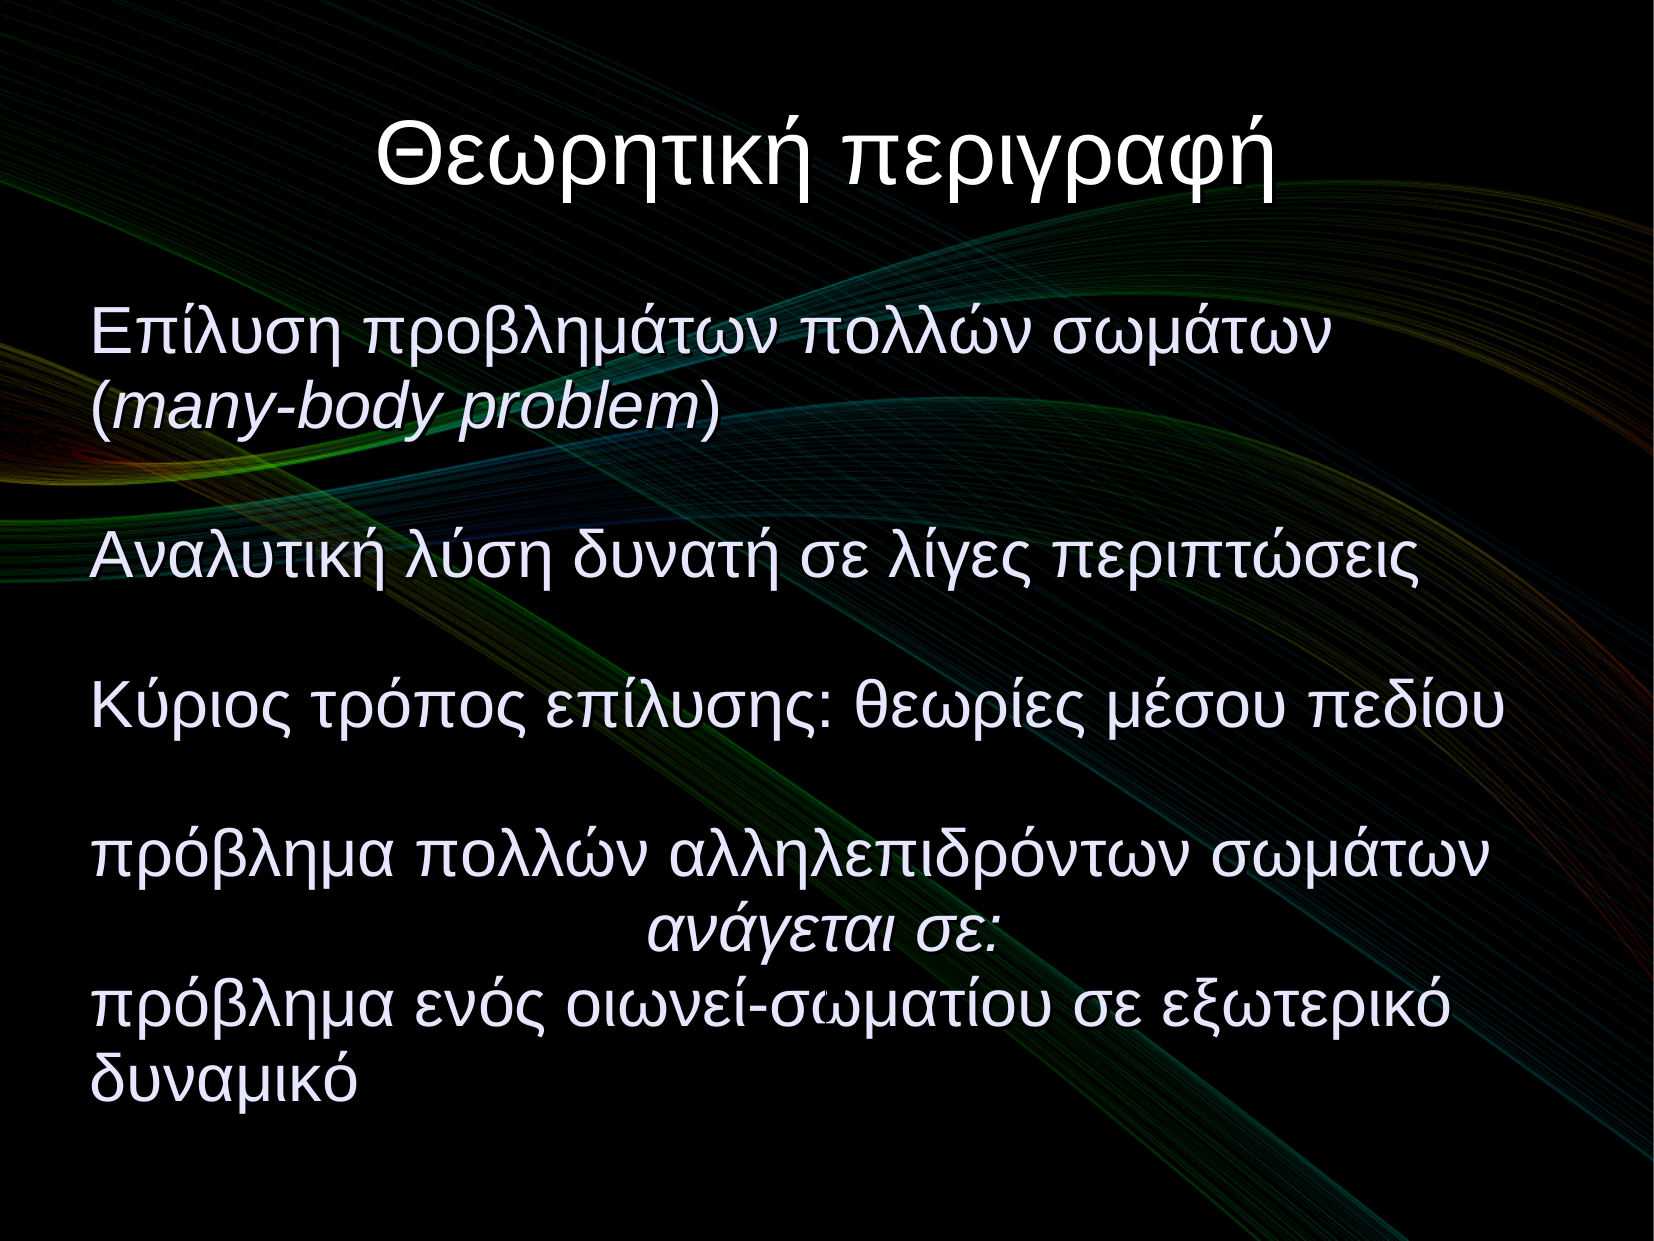

# Θεωρητική περιγραφή
Eπίλυση προβλημάτων πολλών σωμάτων (many-body problem)
Αναλυτική λύση δυνατή σε λίγες περιπτώσεις
Κύριος τρόπος επίλυσης: θεωρίες μέσου πεδίου
πρόβλημα πολλών αλληλεπιδρόντων σωμάτων
ανάγεται σε:
πρόβλημα ενός οιωνεί-σωματίου σε εξωτερικό δυναμικό